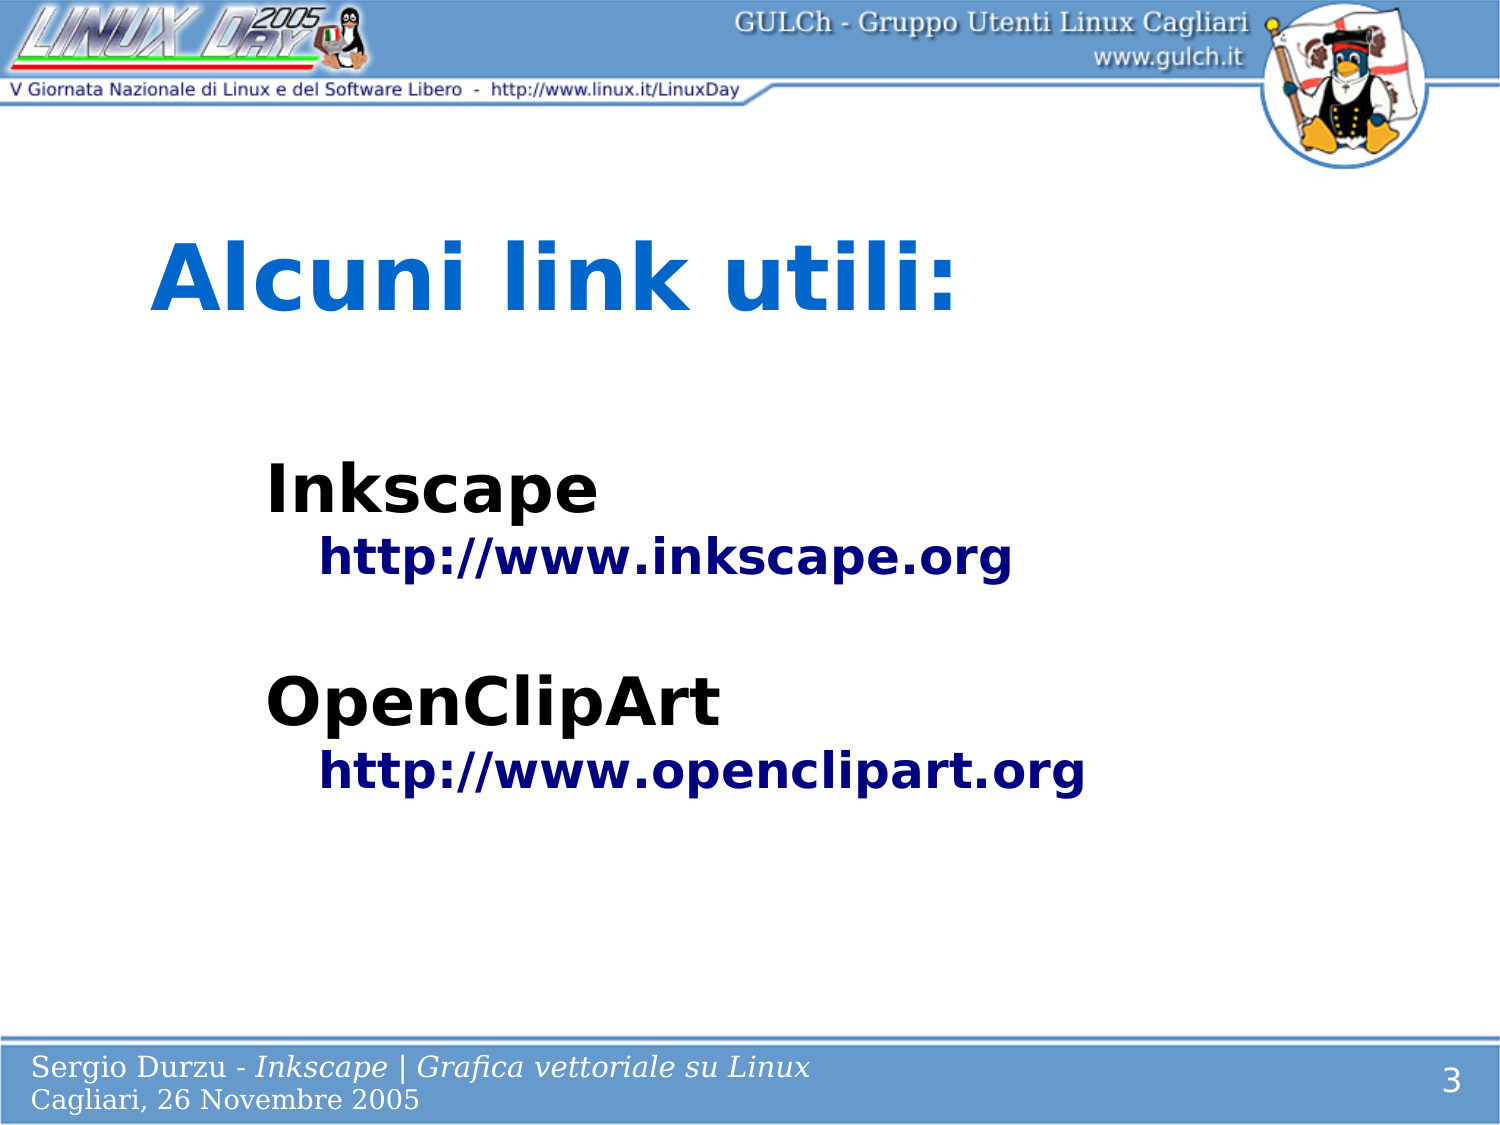

Alcuni link utili:
Inkscape
 http://www.inkscape.org
OpenClipArt
 http://www.openclipart.org